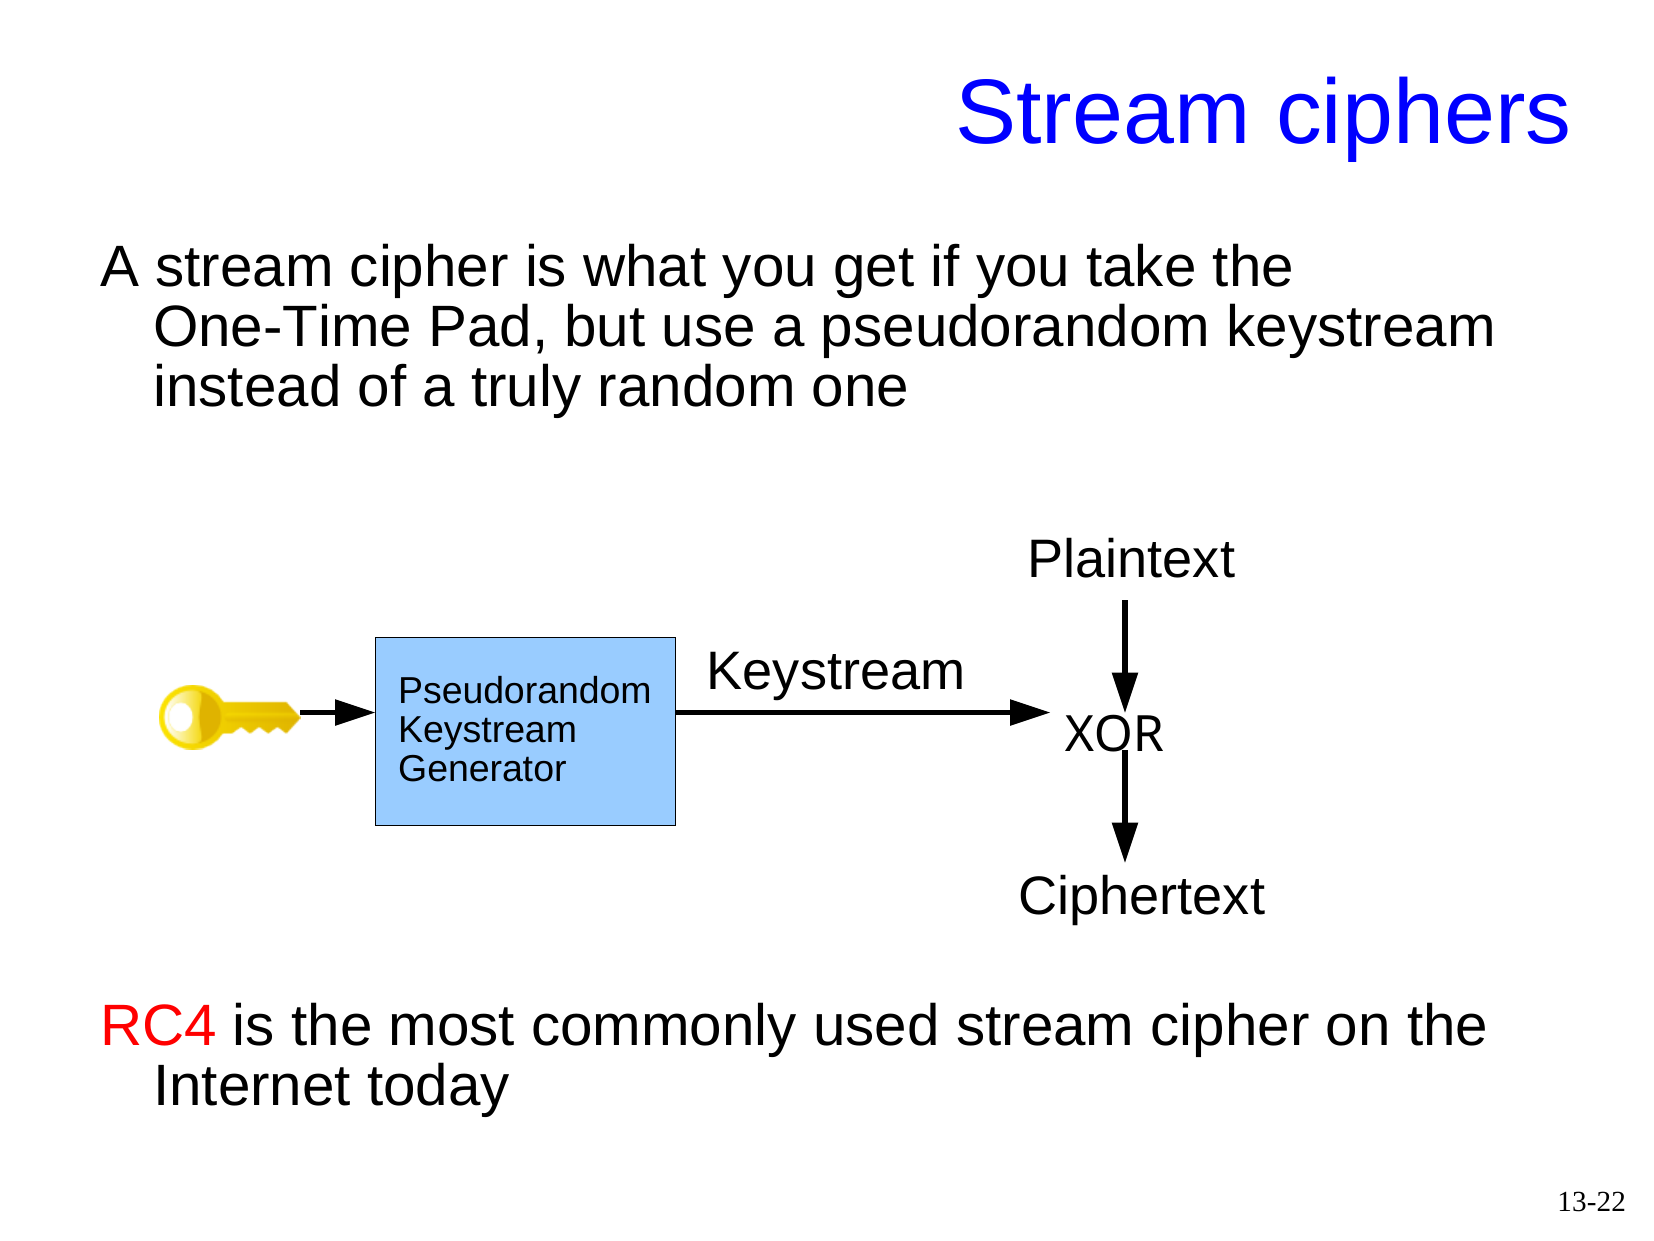

# Stream ciphers
A stream cipher is what you get if you take the
One-Time Pad, but use a pseudorandom keystream instead of a truly random one
RC4 is the most commonly used stream cipher on the Internet today
Plaintext
Keystream
Pseudorandom
Keystream
Generator
XOR
Ciphertext